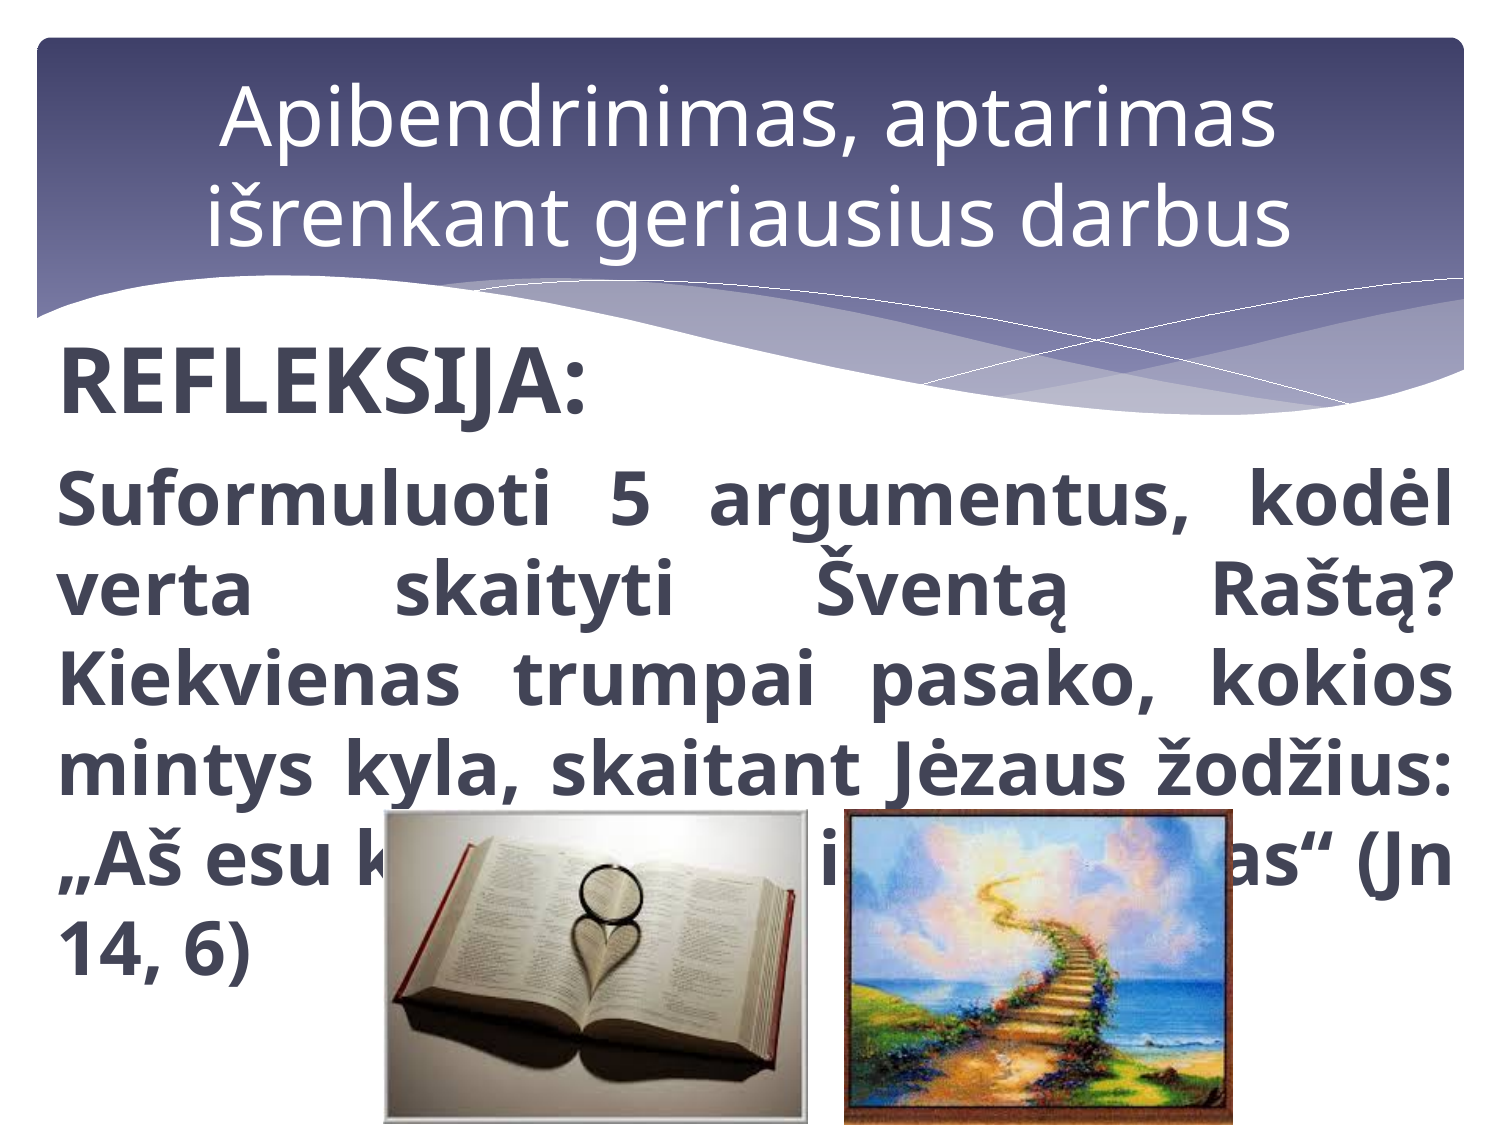

Apibendrinimas, aptarimas išrenkant geriausius darbus
# REFLEKSIJA:
Suformuluoti 5 argumentus, kodėl verta skaityti Šventą Raštą? Kiekvienas trumpai pasako, kokios mintys kyla, skaitant Jėzaus žodžius: „Aš esu kelias, tiesa ir gyvenimas“ (Jn 14, 6)